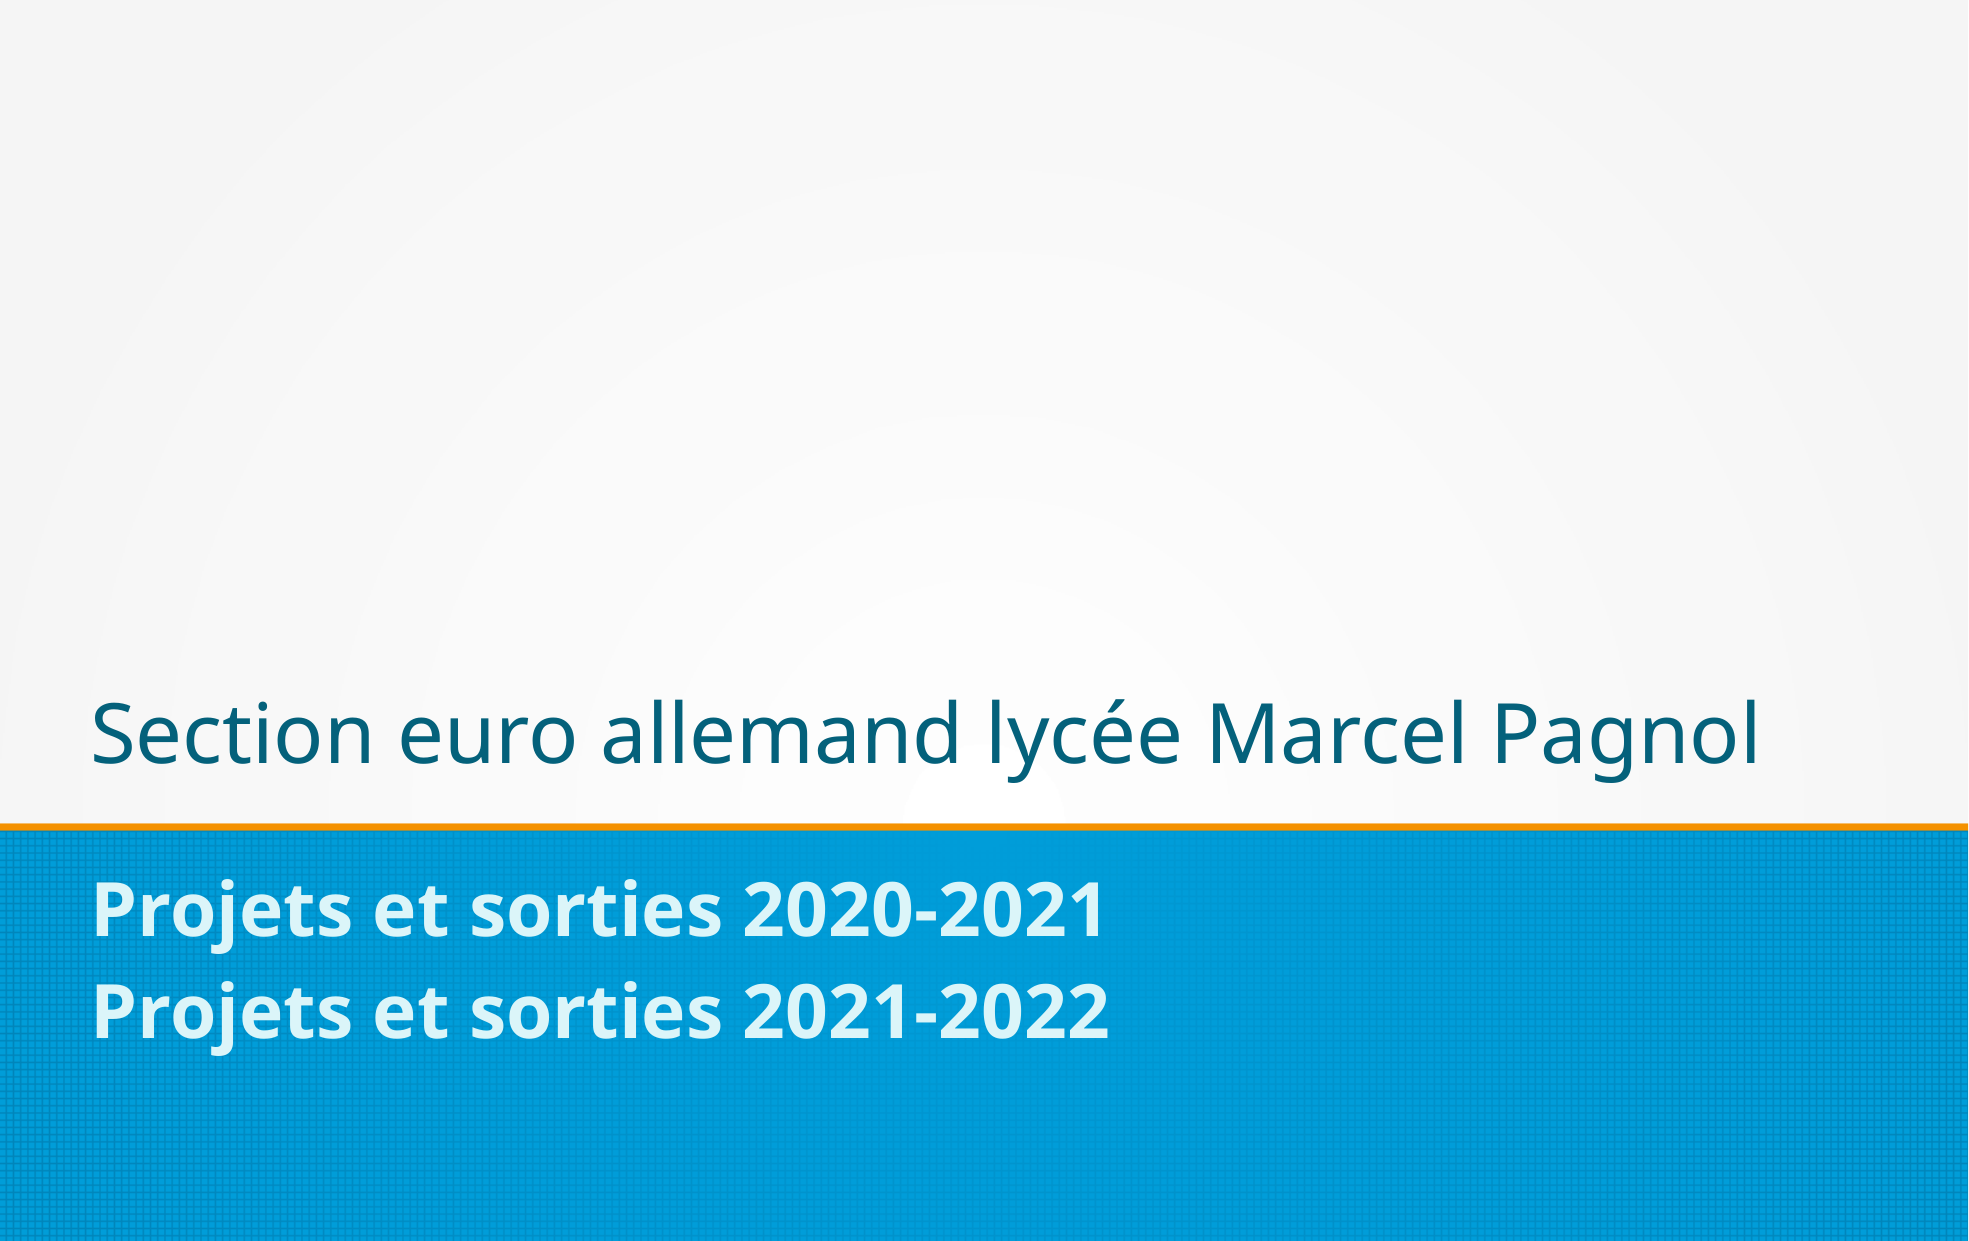

# Section euro allemand lycée Marcel Pagnol
Projets et sorties 2020-2021
Projets et sorties 2021-2022